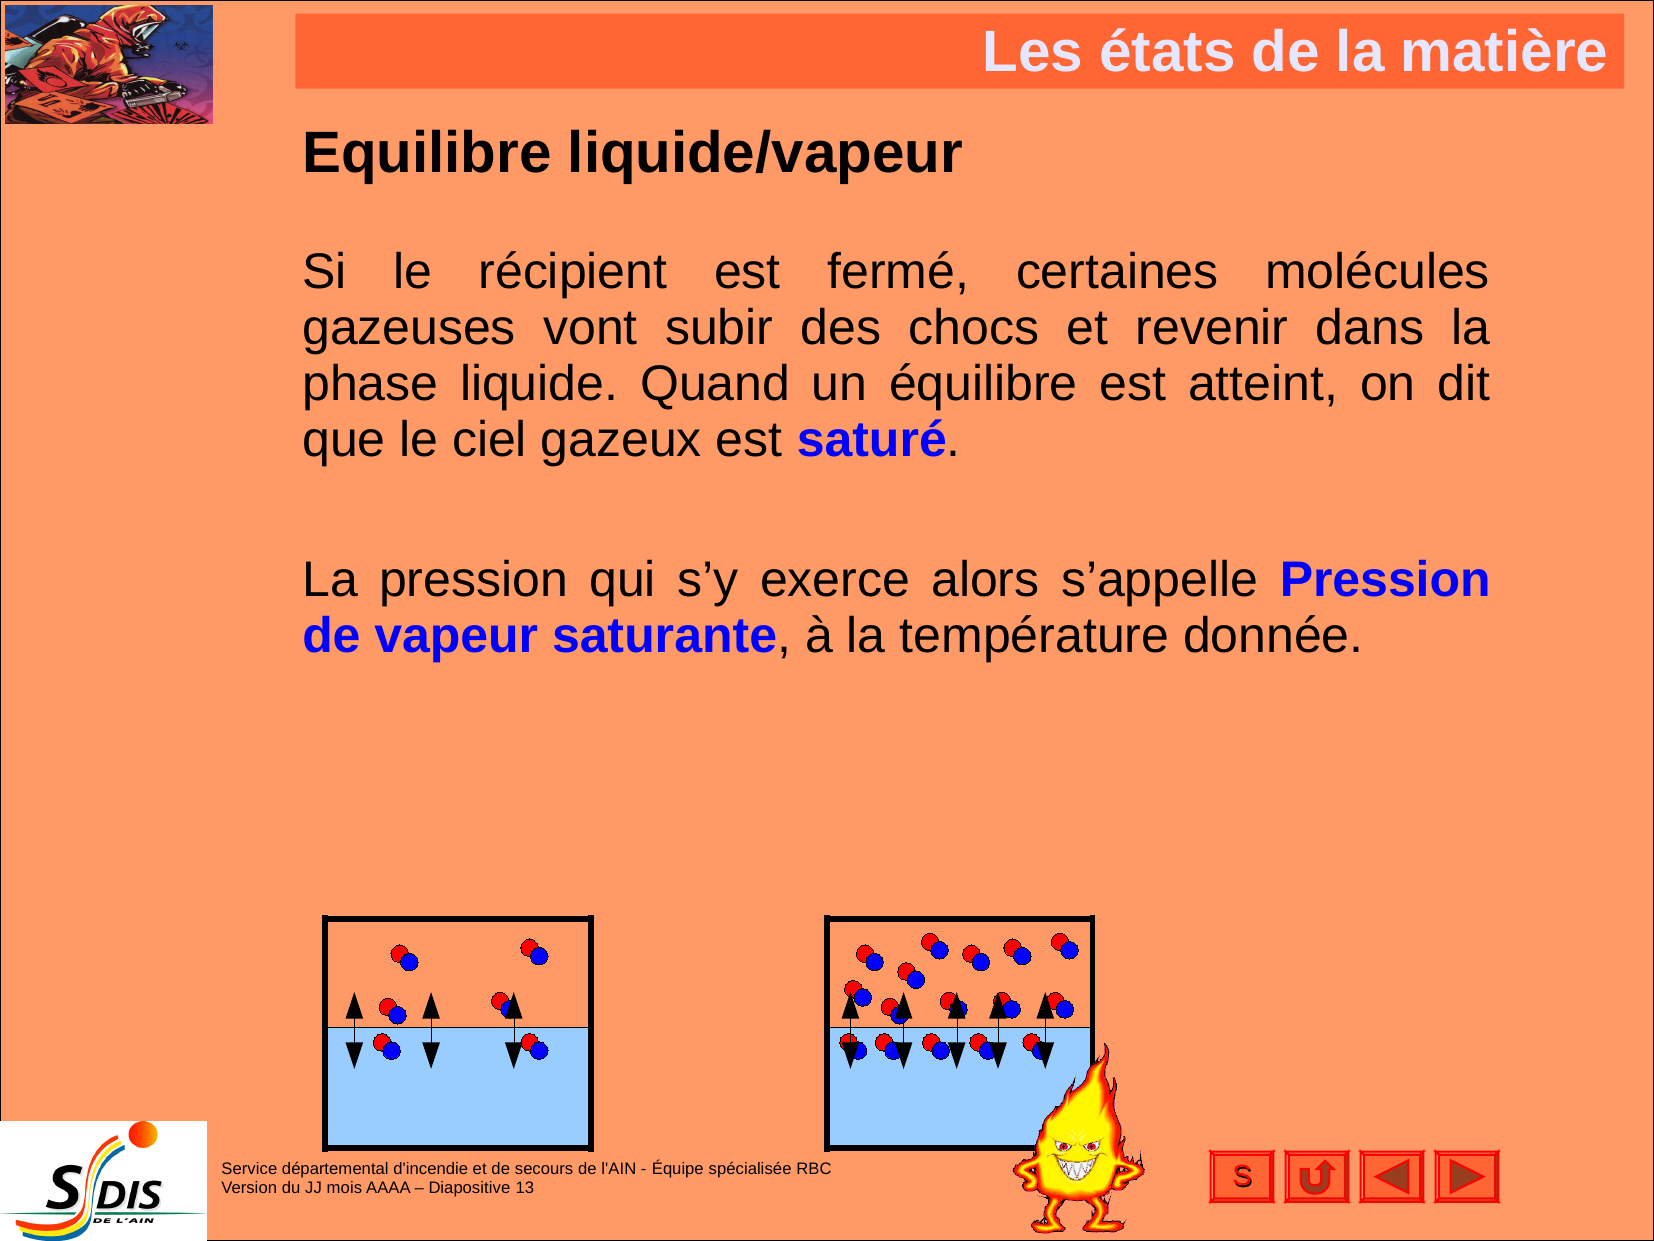

Les états de la matière
Equilibre liquide/vapeur
# Si le récipient est fermé, certaines molécules gazeuses vont subir des chocs et revenir dans la phase liquide. Quand un équilibre est atteint, on dit que le ciel gazeux est saturé.
La pression qui s’y exerce alors s’appelle Pression de vapeur saturante, à la température donnée.